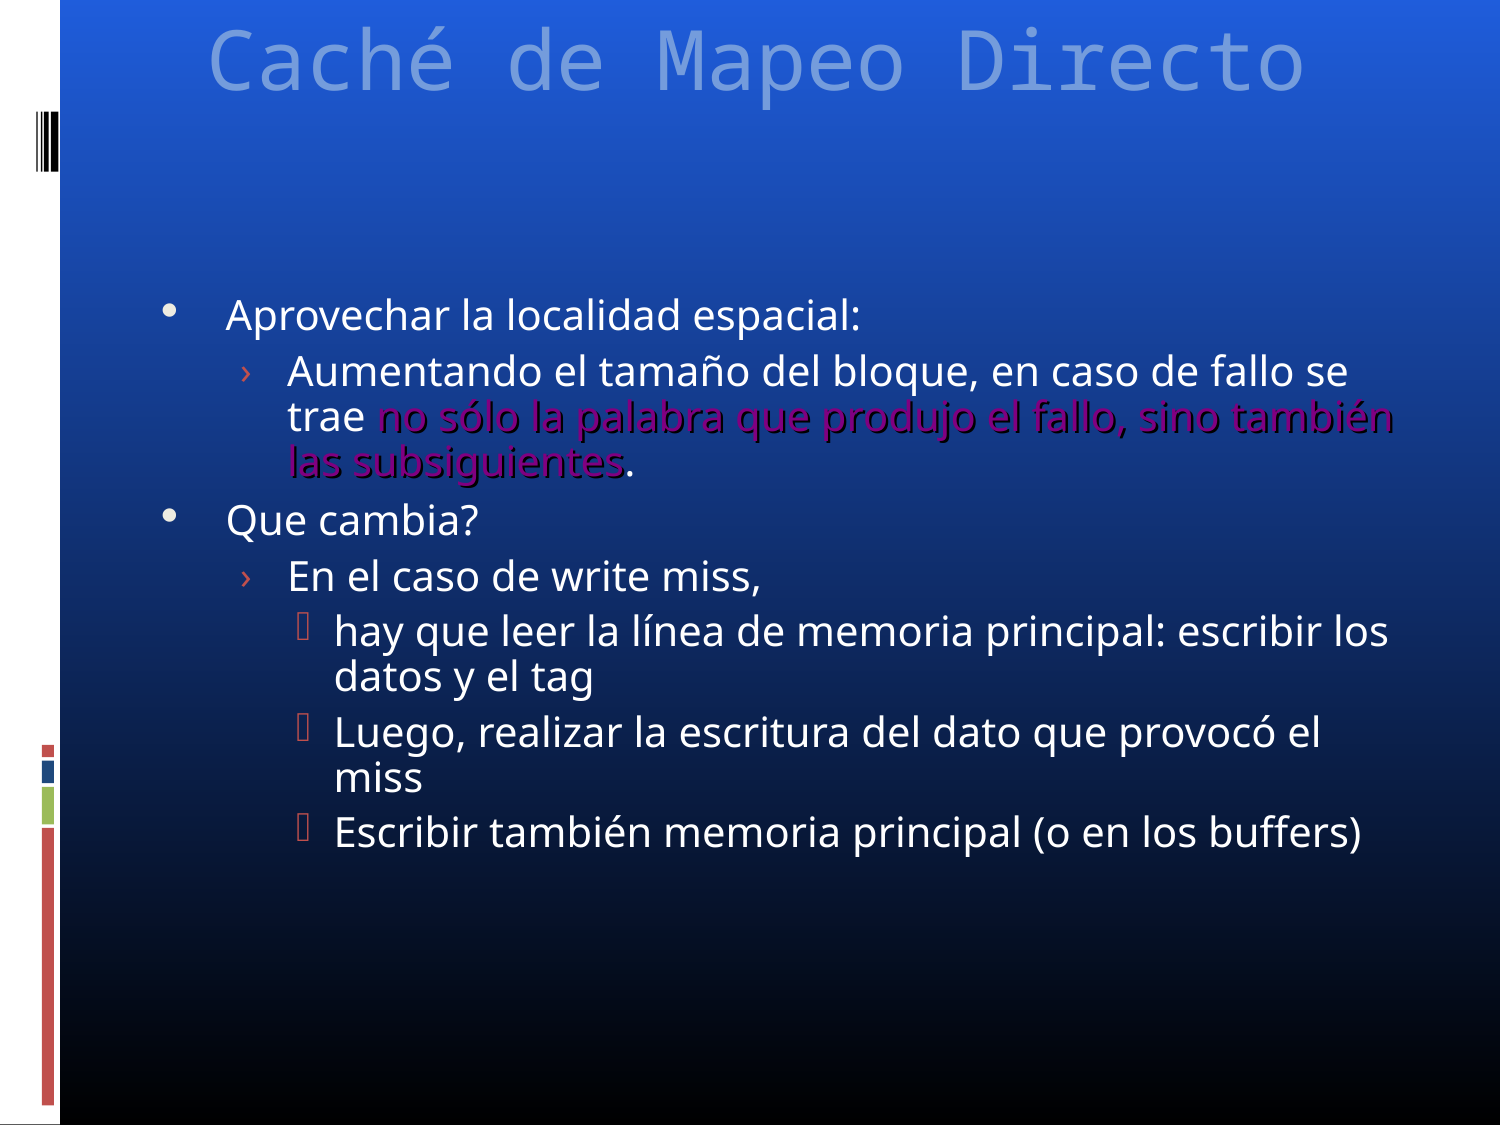

# Caché de Mapeo Directo
Aprovechar la localidad espacial:
Aumentando el tamaño del bloque, en caso de fallo se trae no sólo la palabra que produjo el fallo, sino también las subsiguientes.
Que cambia?
En el caso de write miss,
hay que leer la línea de memoria principal: escribir los datos y el tag
Luego, realizar la escritura del dato que provocó el miss
Escribir también memoria principal (o en los buffers)